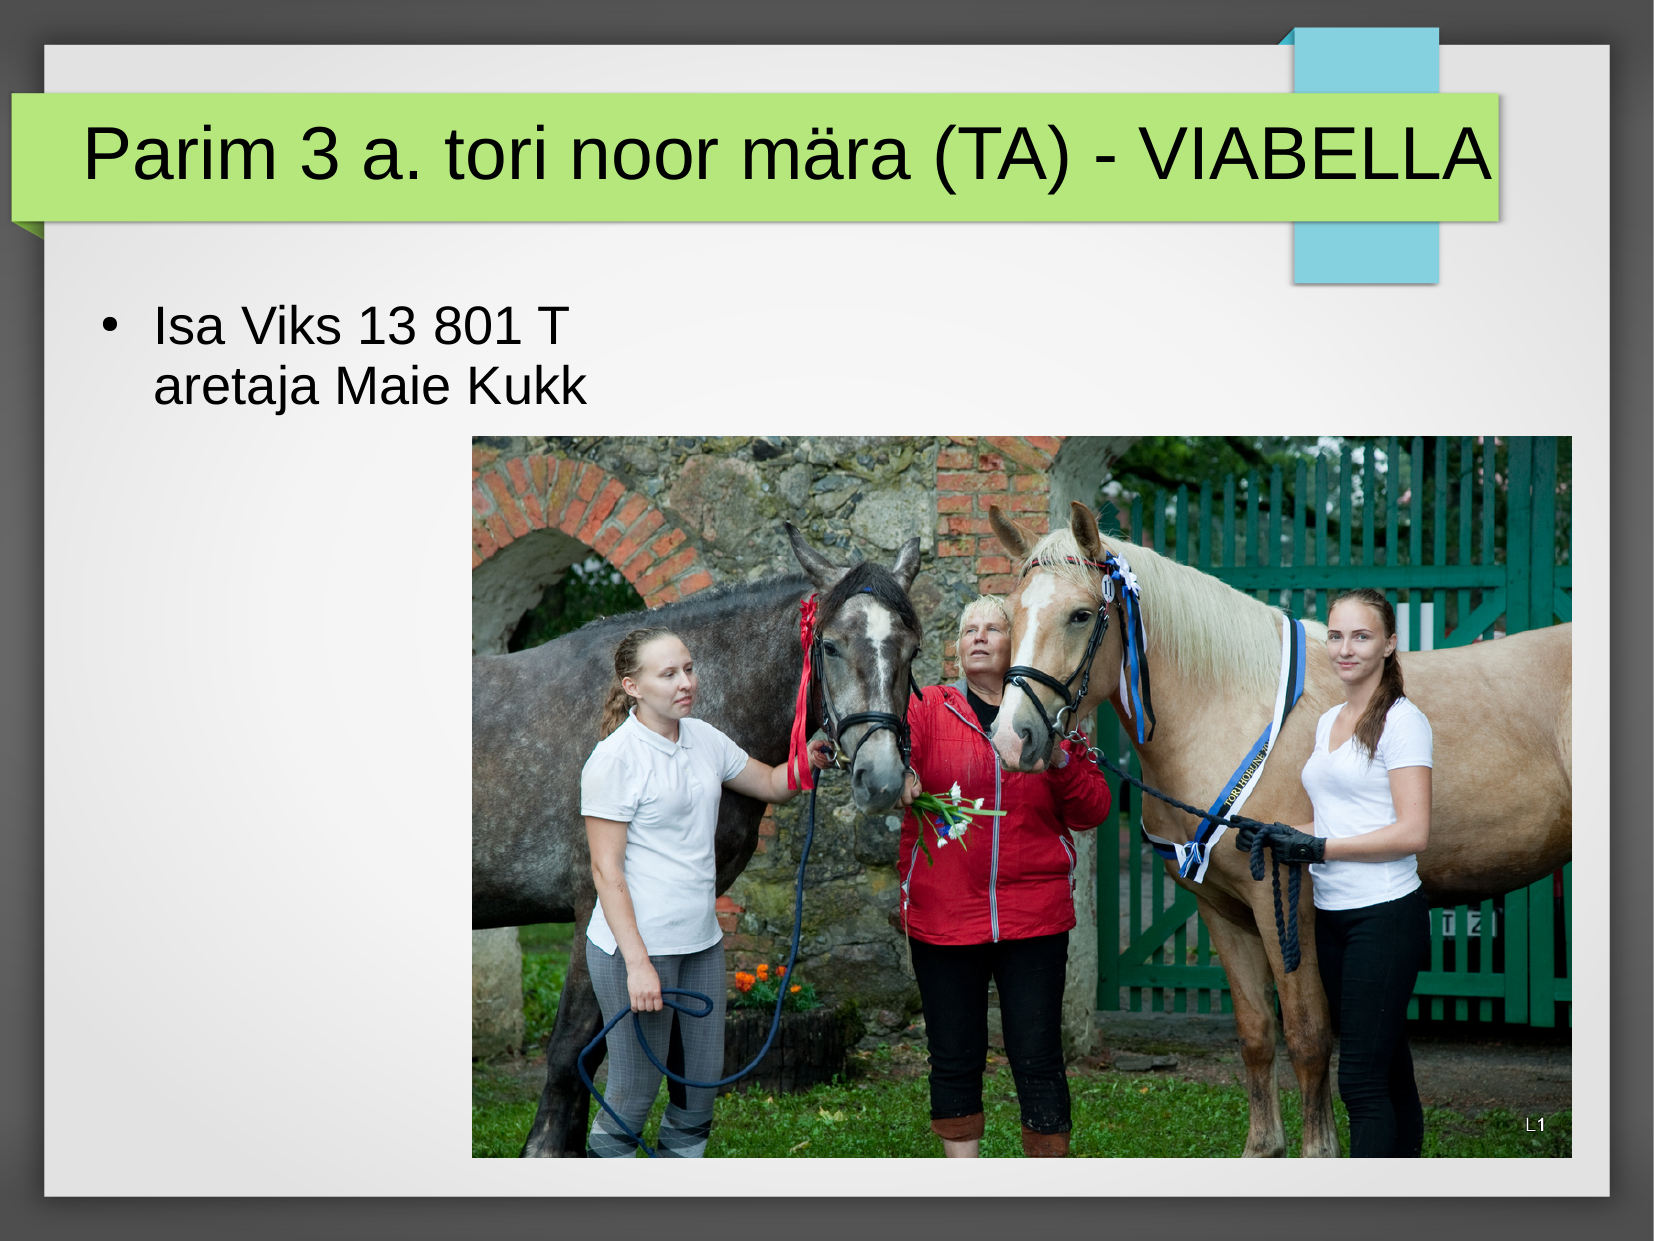

# Parim 3 a. tori noor mära (TA) - VIABELLA
Isa Viks 13 801 T
aretaja Maie Kukk